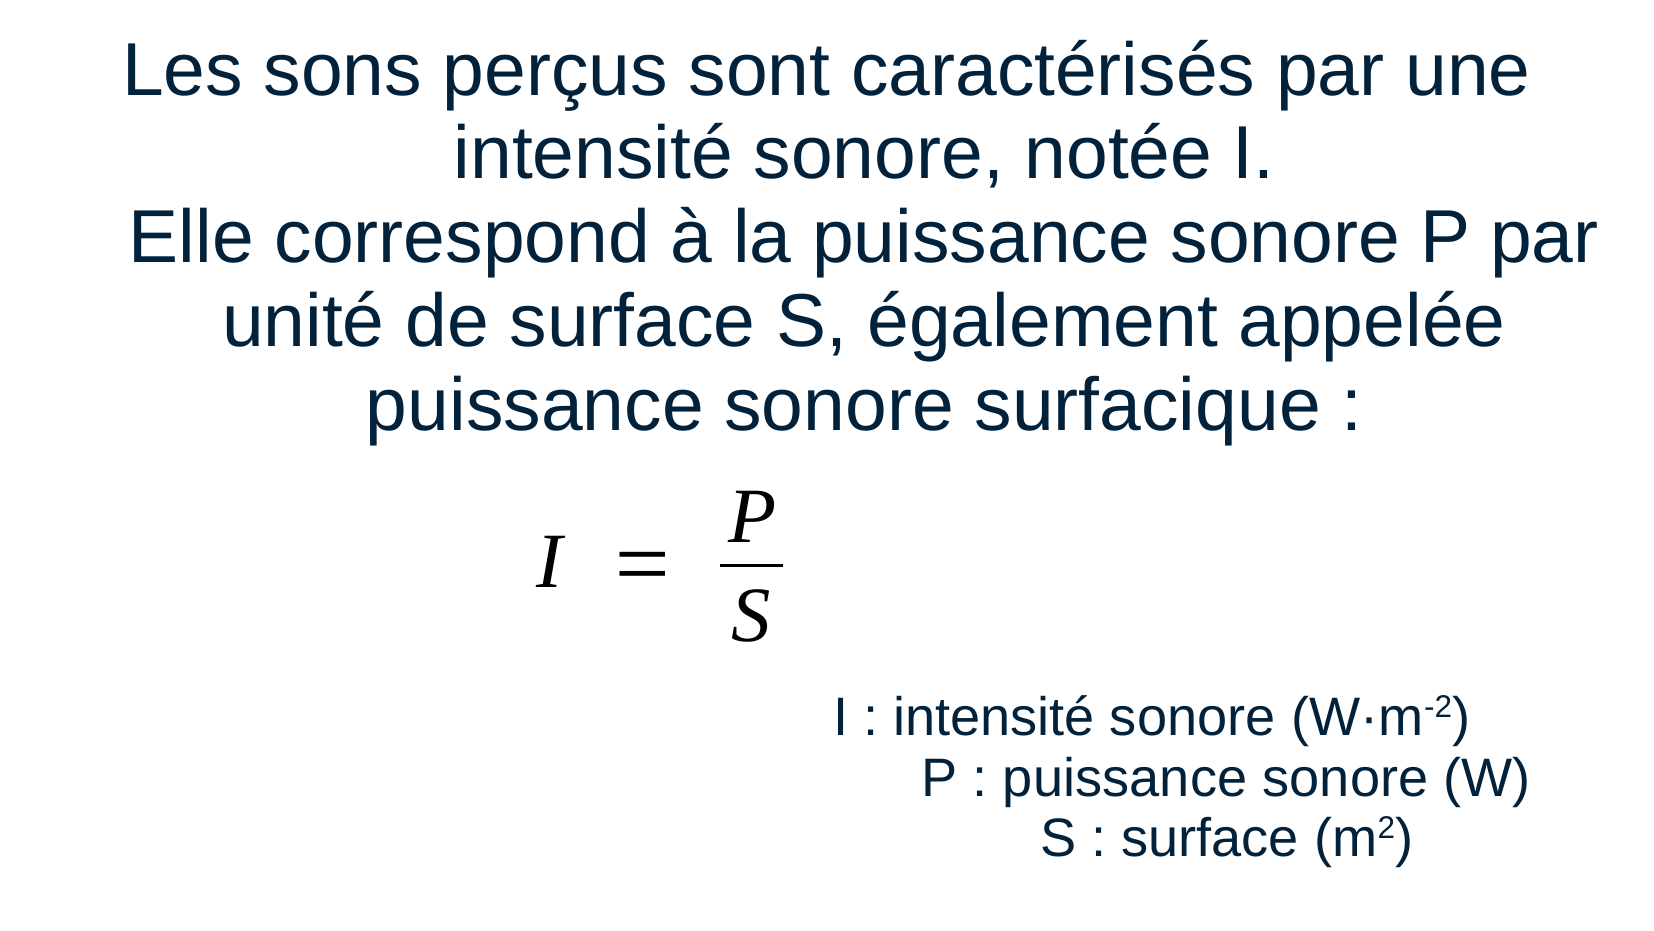

# Les sons perçus sont caractérisés par une intensité sonore, notée I. Elle correspond à la puissance sonore P par unité de surface S, également appelée puissance sonore surfacique :
 I : intensité sonore (W·m-2)
		P : puissance sonore (W)
		S : surface (m2)